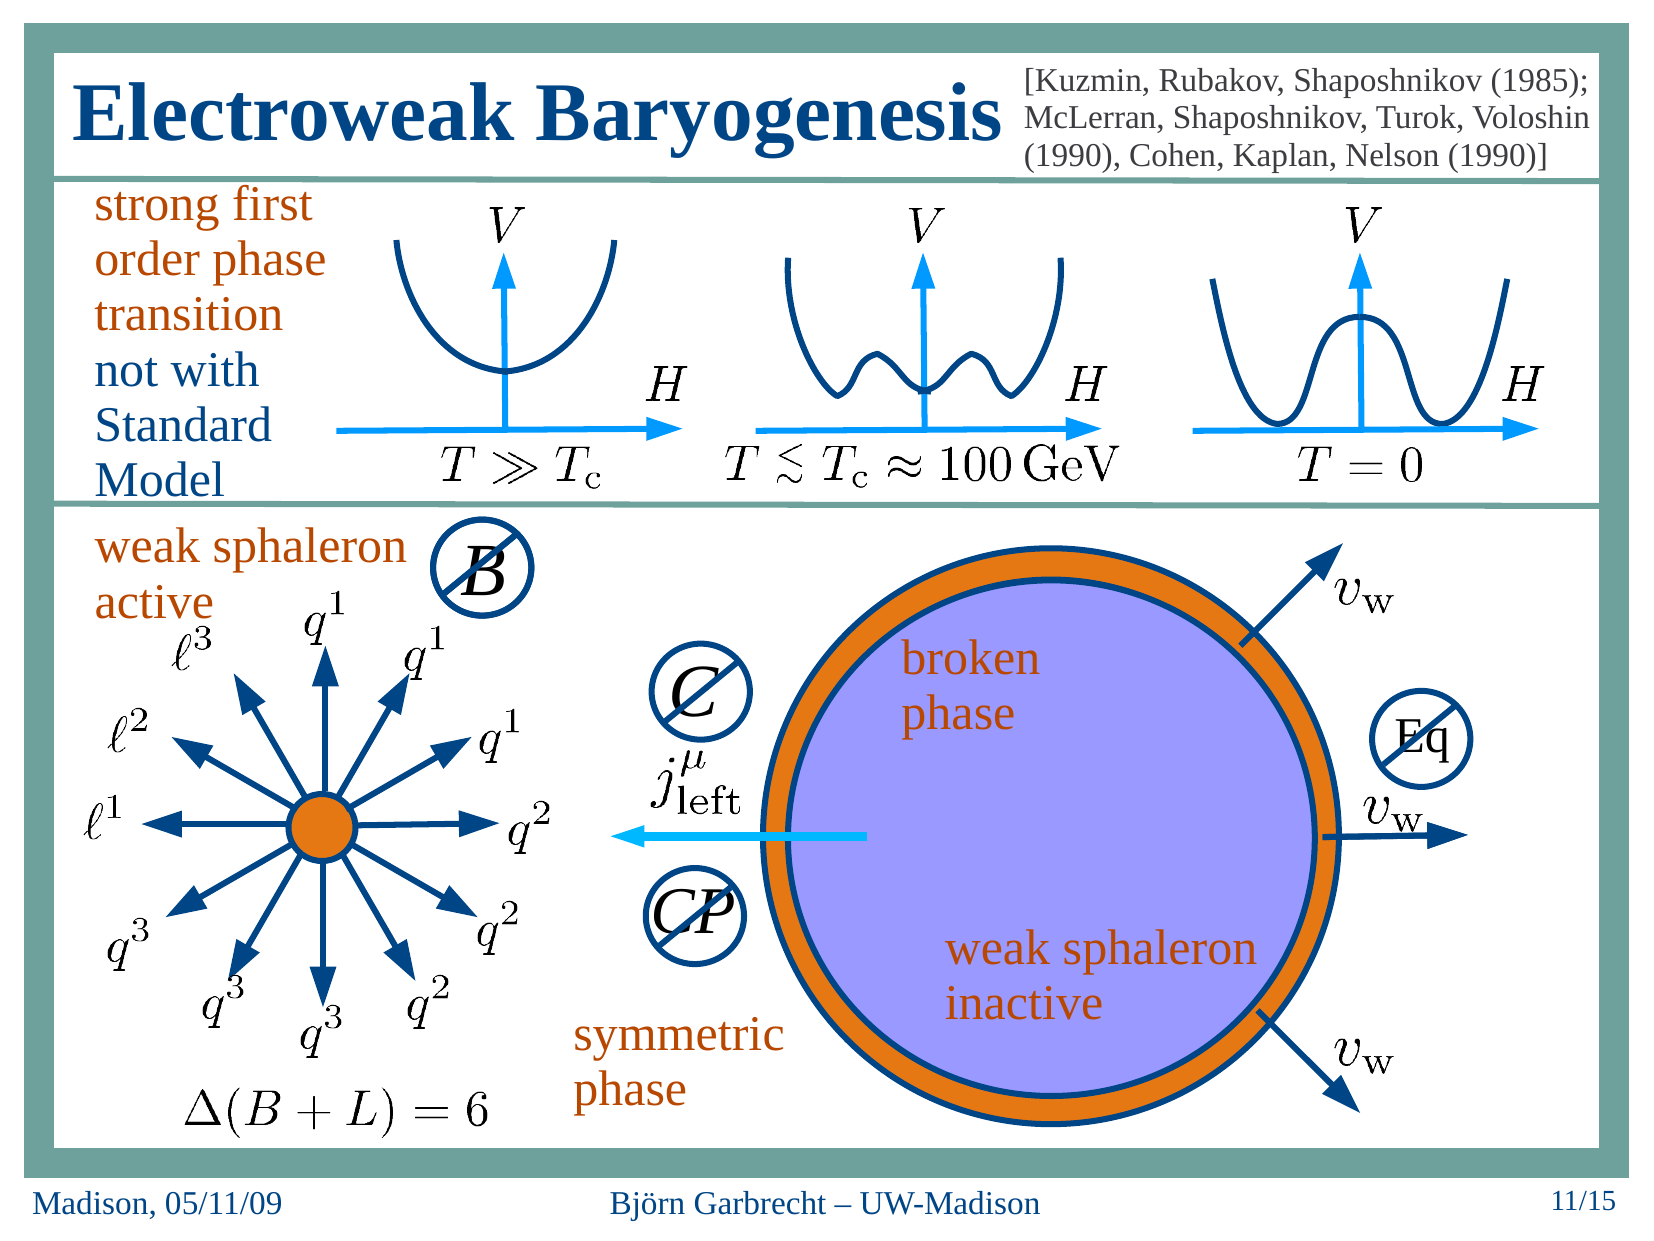

# Electroweak Baryogenesis
[Kuzmin, Rubakov, Shaposhnikov (1985);
McLerran, Shaposhnikov, Turok, Voloshin
(1990), Cohen, Kaplan, Nelson (1990)]
strong first
order phase
transition
not with
Standard
Model
weak sphaleron
active
B
broken
phase
C
Eq
CP
weak sphaleron
inactive
symmetric
phase
Björn Garbrecht – UW-Madison
11